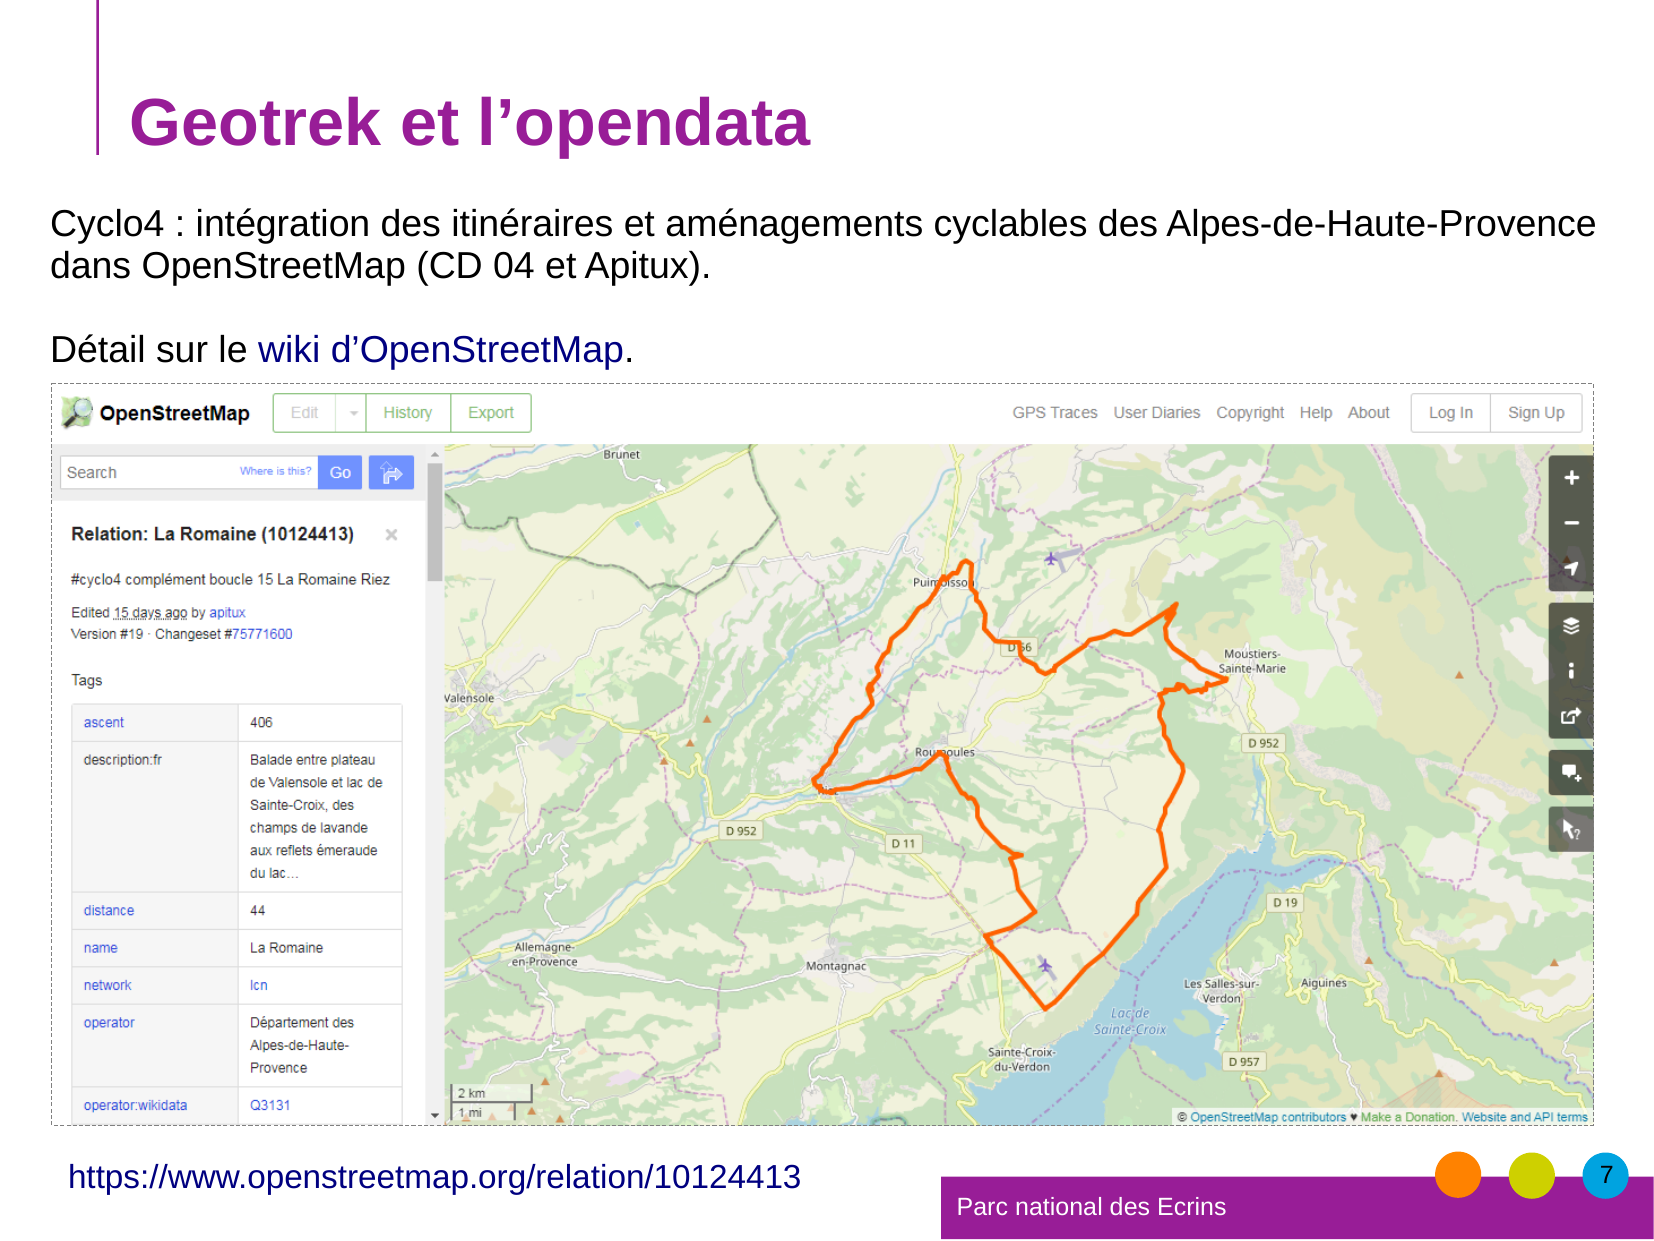

# Geotrek et l’opendata
Cyclo4 : intégration des itinéraires et aménagements cyclables des Alpes-de-Haute-Provence
dans OpenStreetMap (CD 04 et Apitux).
Détail sur le wiki d’OpenStreetMap.
https://www.openstreetmap.org/relation/10124413